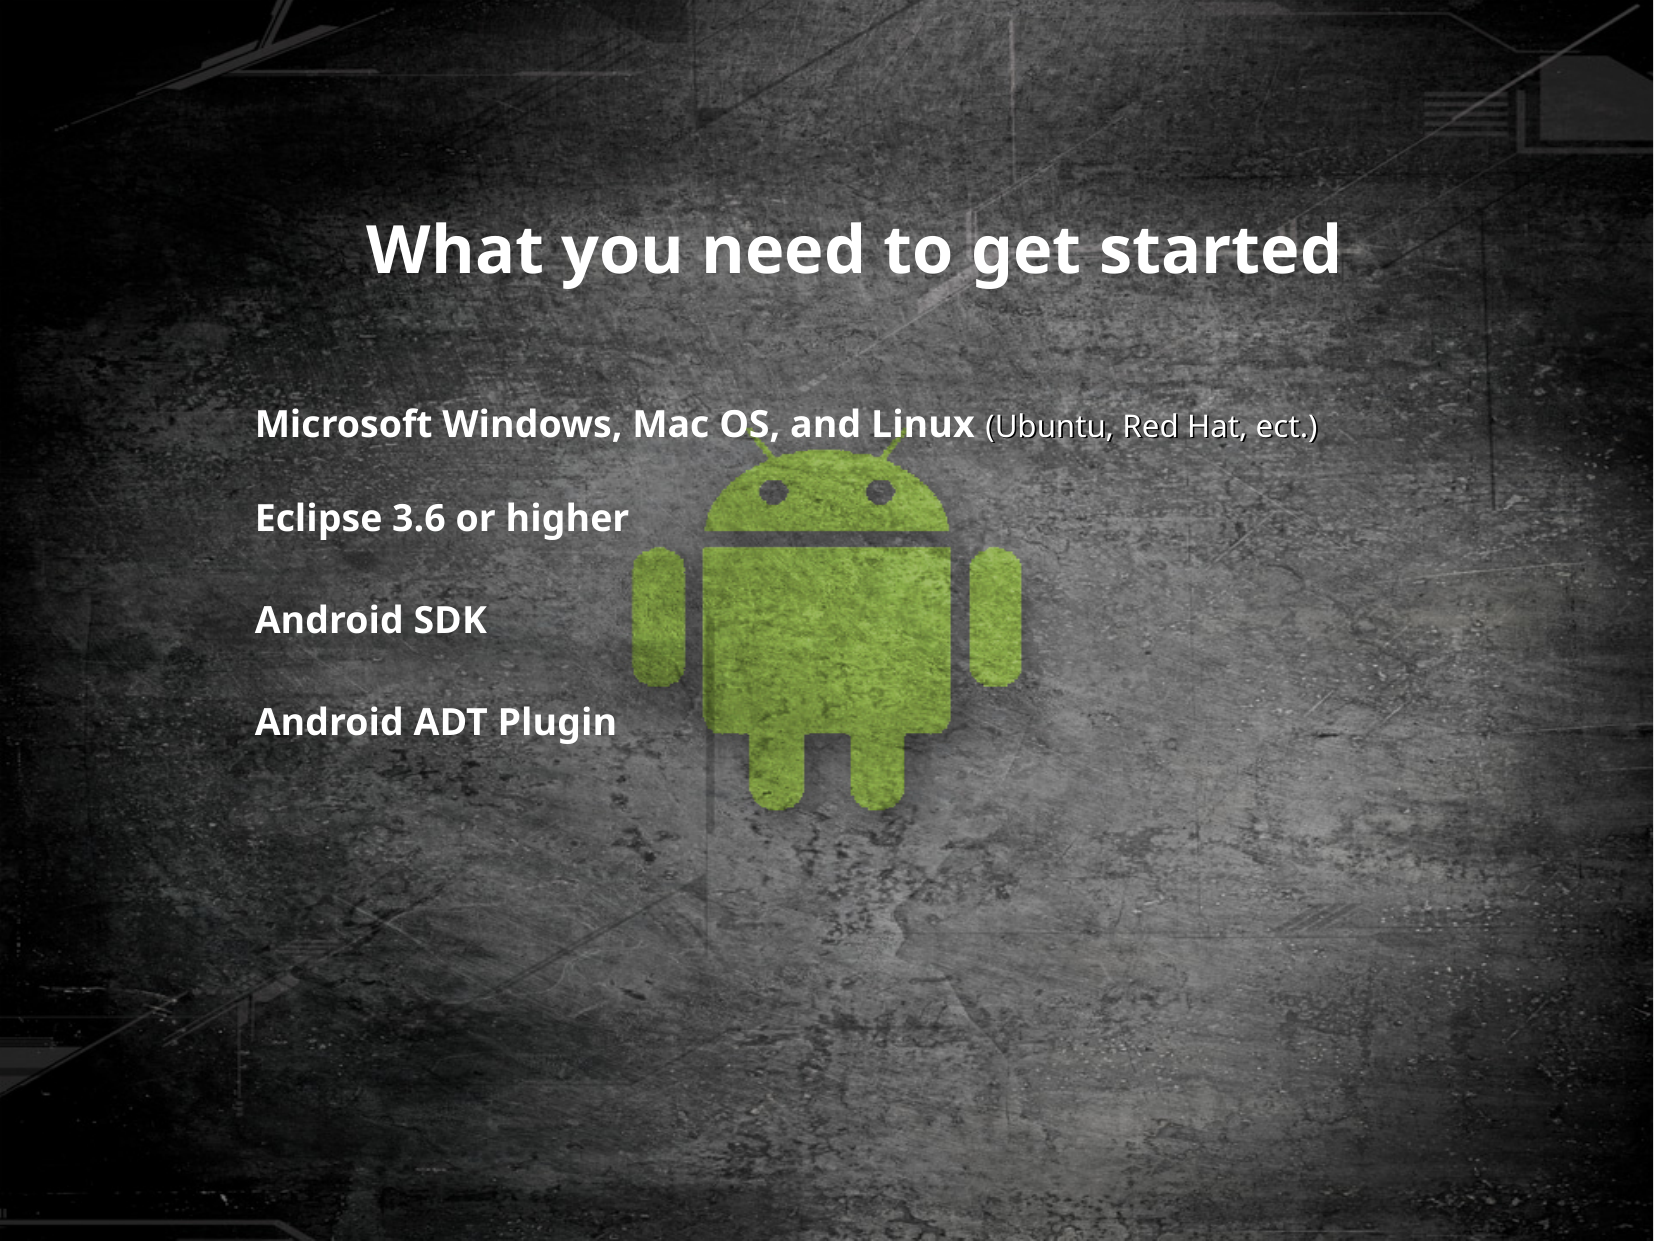

What you need to get started
Microsoft Windows, Mac OS, and Linux (Ubuntu, Red Hat, ect.)
Eclipse 3.6 or higher
Android SDK
Android ADT Plugin